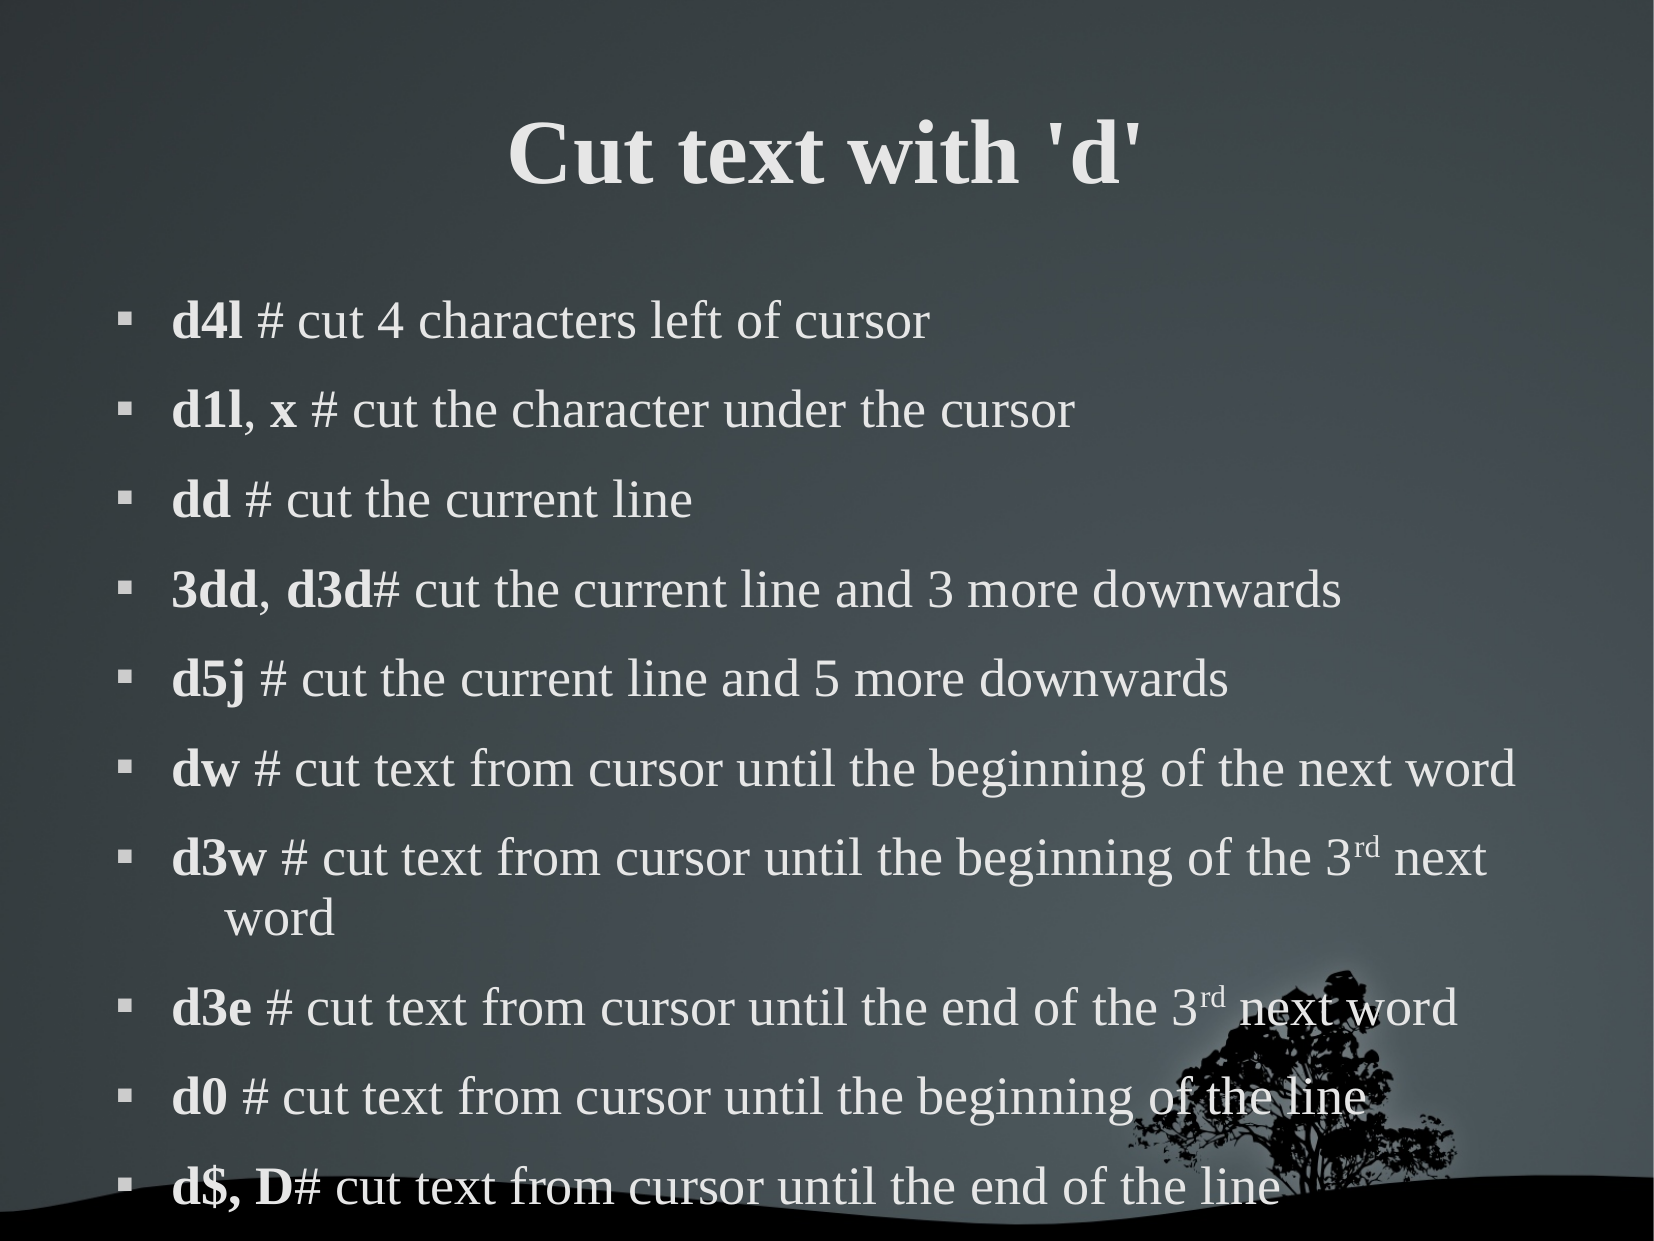

# Cut text with 'd'
d4l # cut 4 characters left of cursor
d1l, x # cut the character under the cursor
dd # cut the current line
3dd, d3d# cut the current line and 3 more downwards
d5j # cut the current line and 5 more downwards
dw # cut text from cursor until the beginning of the next word
d3w # cut text from cursor until the beginning of the 3rd next word
d3e # cut text from cursor until the end of the 3rd next word
d0 # cut text from cursor until the beginning of the line
d$, D# cut text from cursor until the end of the line